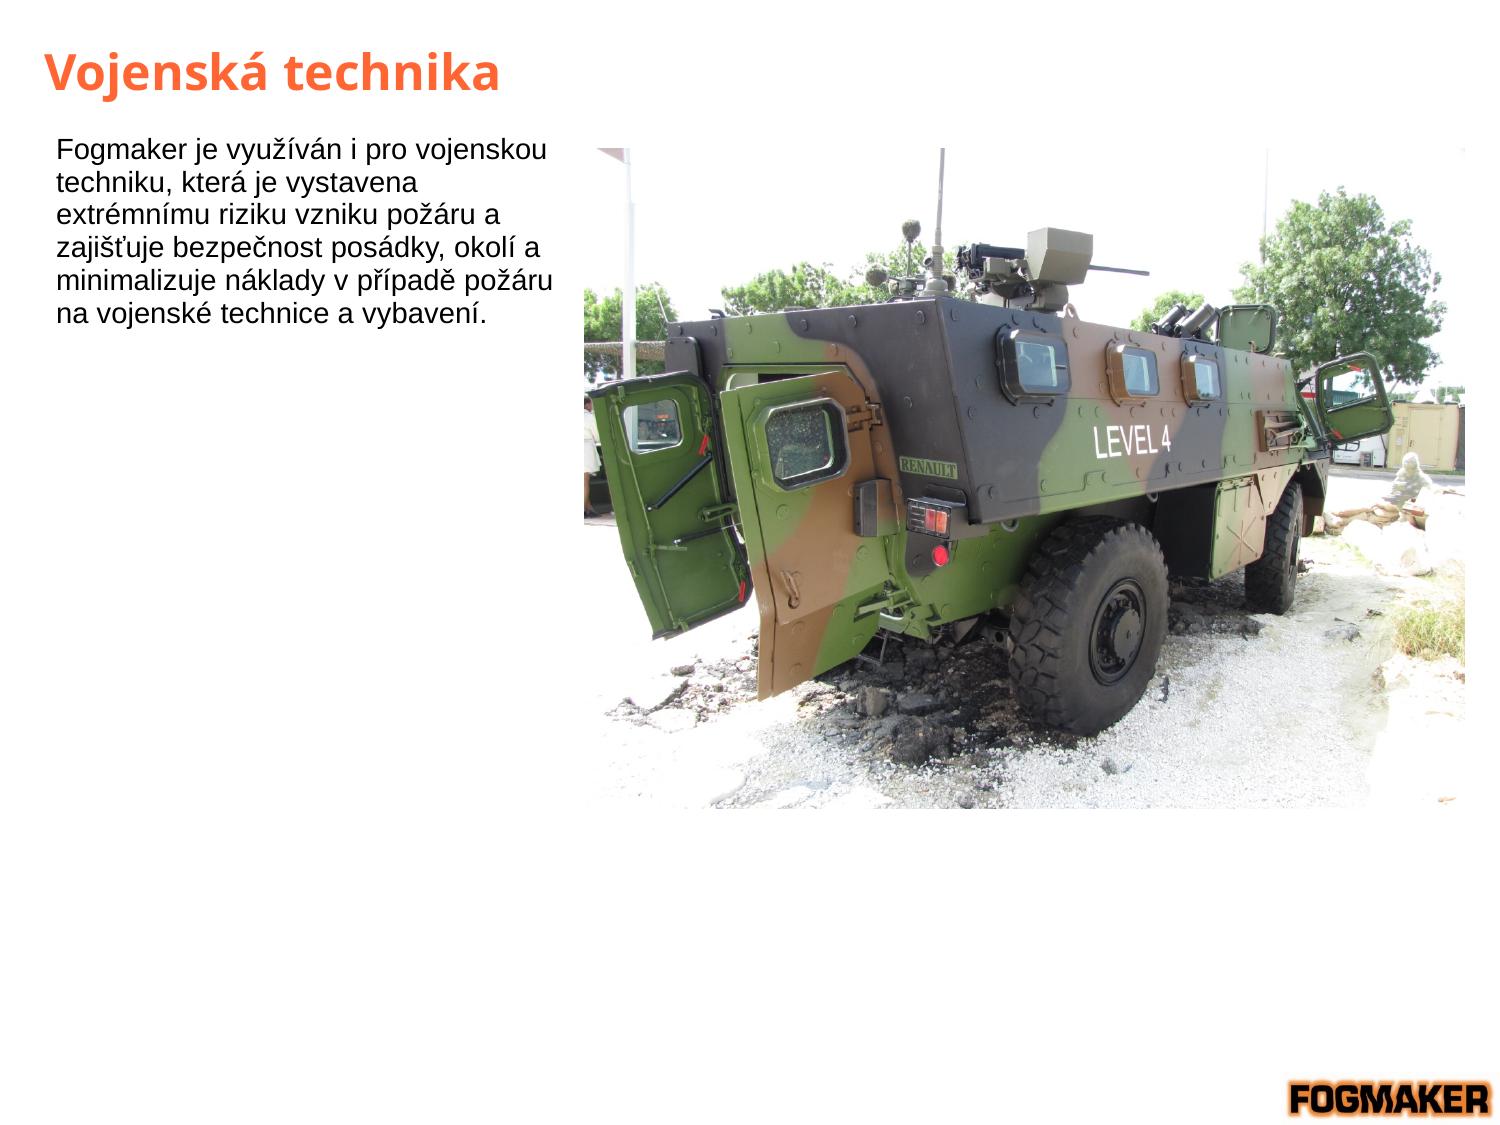

Vojenská technika
Fogmaker je využíván i pro vojenskou techniku, která je vystavena extrémnímu riziku vzniku požáru a zajišťuje bezpečnost posádky, okolí a minimalizuje náklady v případě požáru na vojenské technice a vybavení.